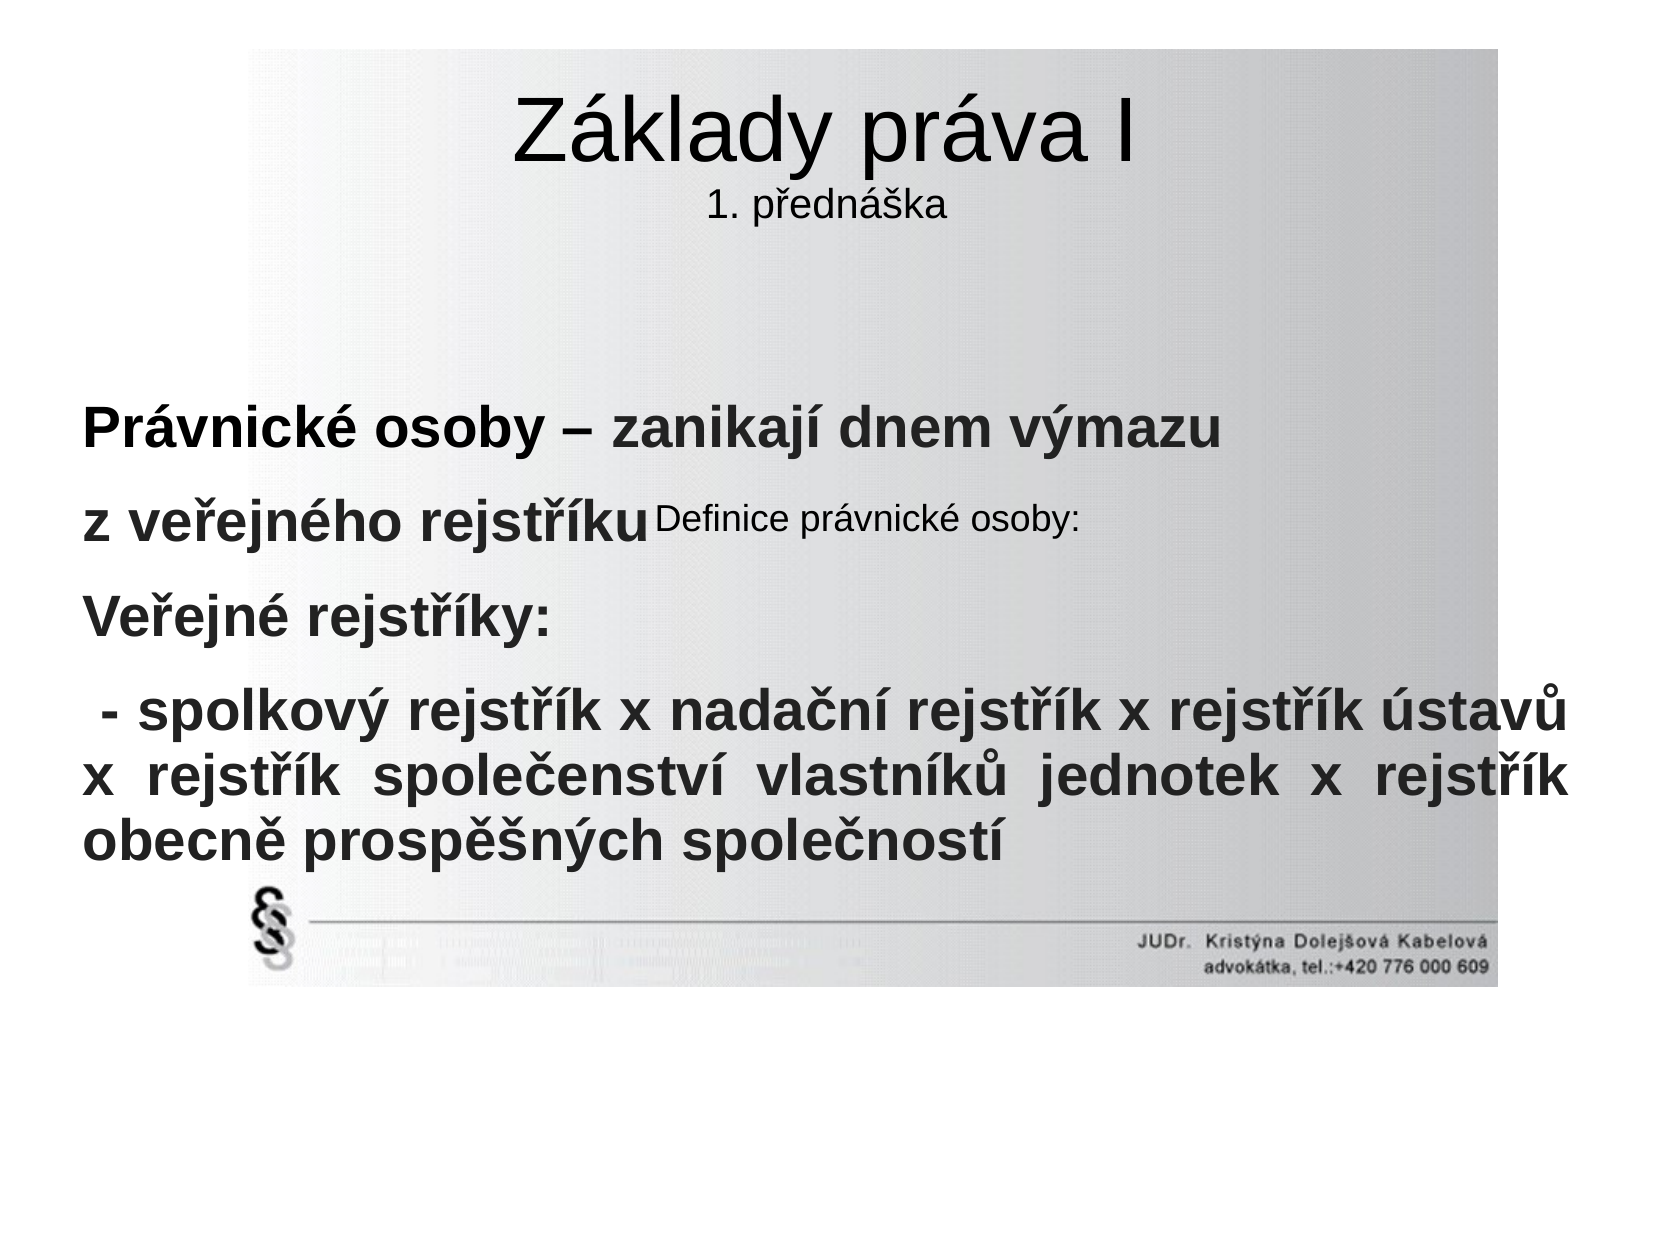

# Základy práva I 1. přednáška
Právnické osoby – zanikají dnem výmazu
z veřejného rejstříku
Veřejné rejstříky:
 - spolkový rejstřík x nadační rejstřík x rejstřík ústavů x rejstřík společenství vlastníků jednotek x rejstřík obecně prospěšných společností